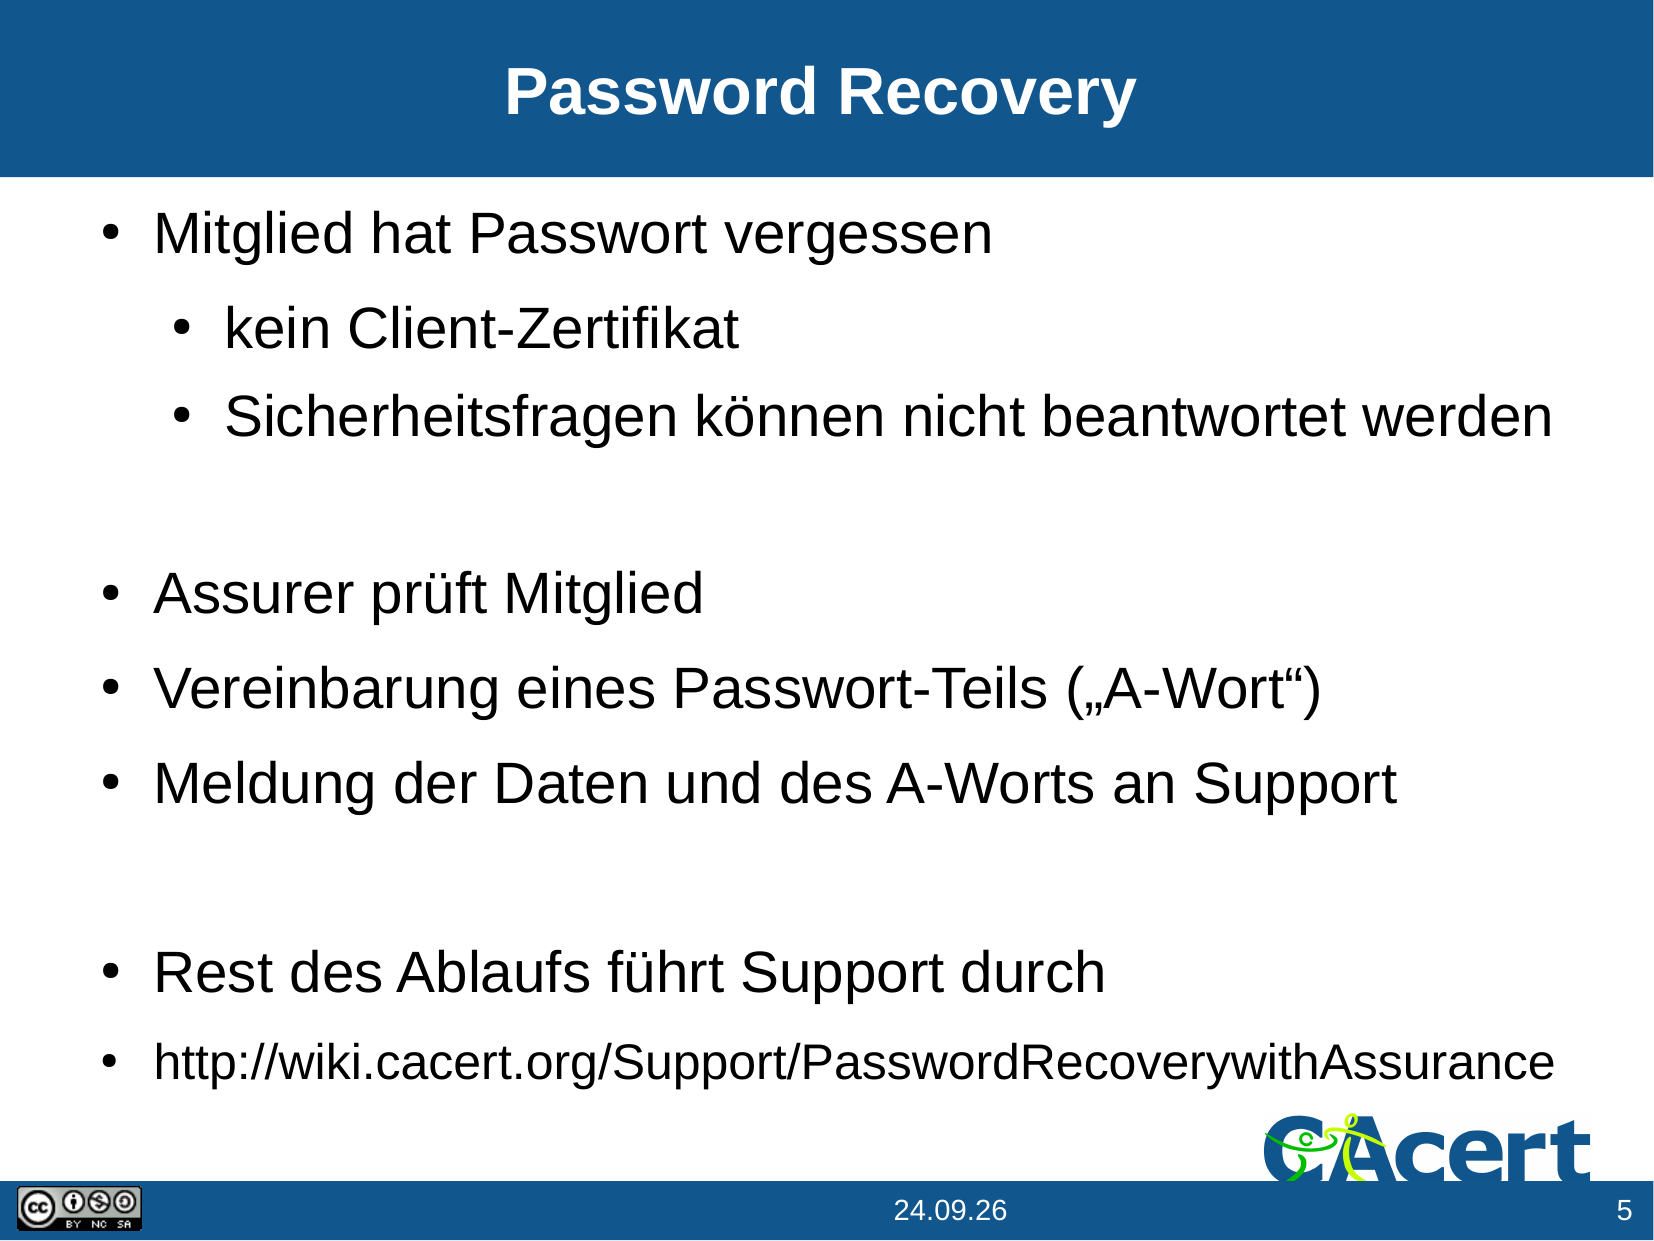

# Password Recovery
Mitglied hat Passwort vergessen
kein Client-Zertifikat
Sicherheitsfragen können nicht beantwortet werden
Assurer prüft Mitglied
Vereinbarung eines Passwort-Teils („A-Wort“)
Meldung der Daten und des A-Worts an Support
Rest des Ablaufs führt Support durch
http://wiki.cacert.org/Support/PasswordRecoverywithAssurance